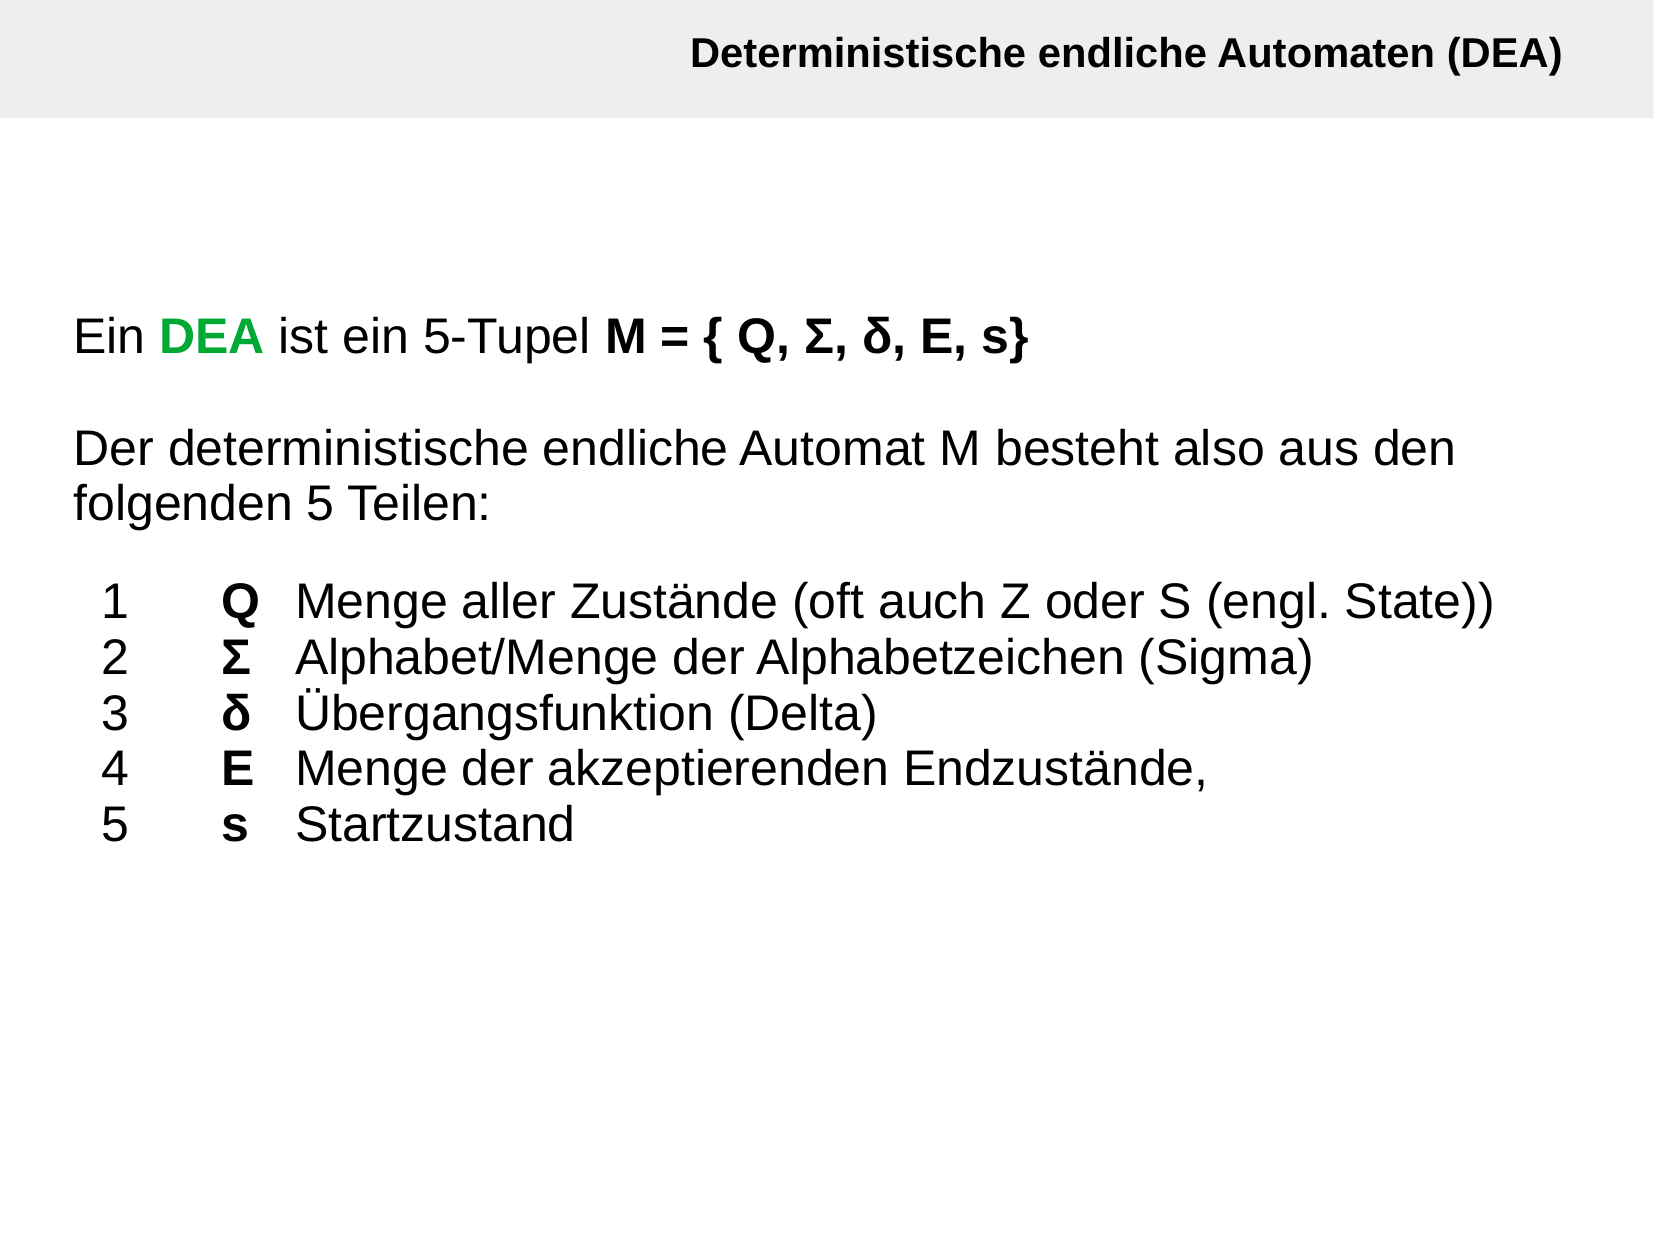

Deterministische endliche Automaten (DEA)
Ein DEA ist ein 5-Tupel M = { Q, Σ, δ, E, s}
Der deterministische endliche Automat M besteht also aus den folgenden 5 Teilen:
 1 		Q	Menge aller Zustände (oft auch Z oder S (engl. State))
 2		Σ	Alphabet/Menge der Alphabetzeichen (Sigma)
 3 		δ	Übergangsfunktion (Delta)
 4 		E	Menge der akzeptierenden Endzustände,
 5		s	Startzustand